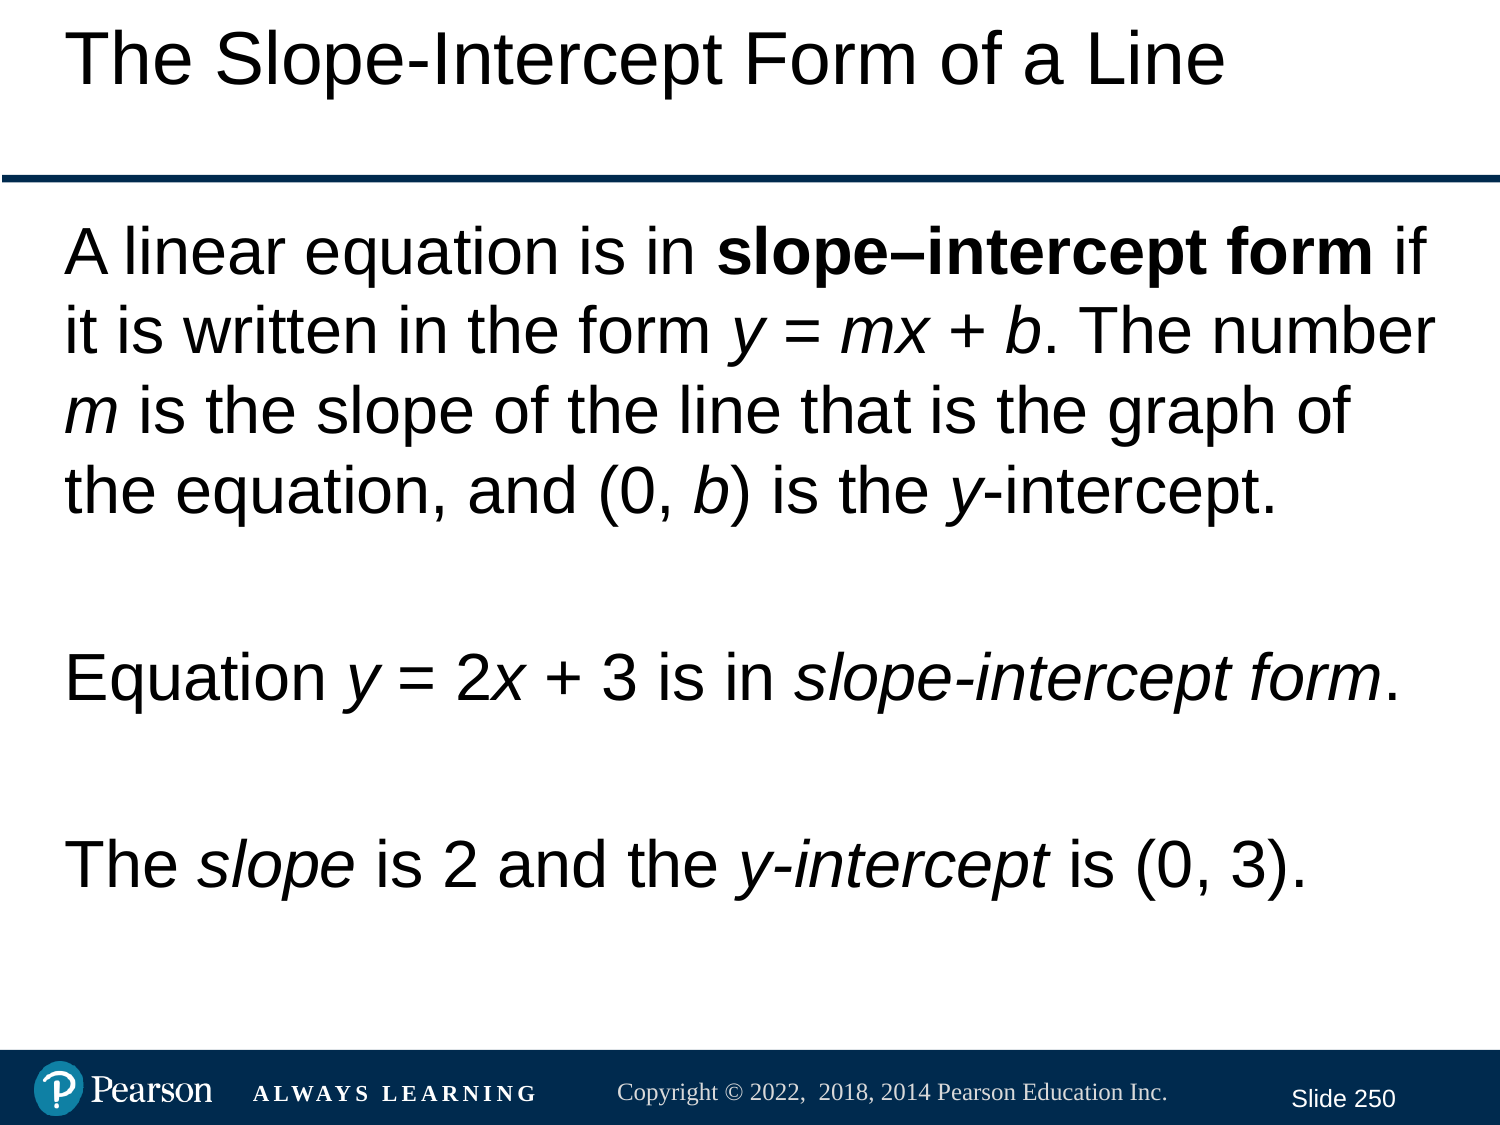

# The Slope-Intercept Form of a Line
A linear equation is in slope–intercept form if it is written in the form y = mx + b. The number m is the slope of the line that is the graph of the equation, and (0, b) is the y-intercept.
Equation y = 2x + 3 is in slope-intercept form.
The slope is 2 and the y-intercept is (0, 3).